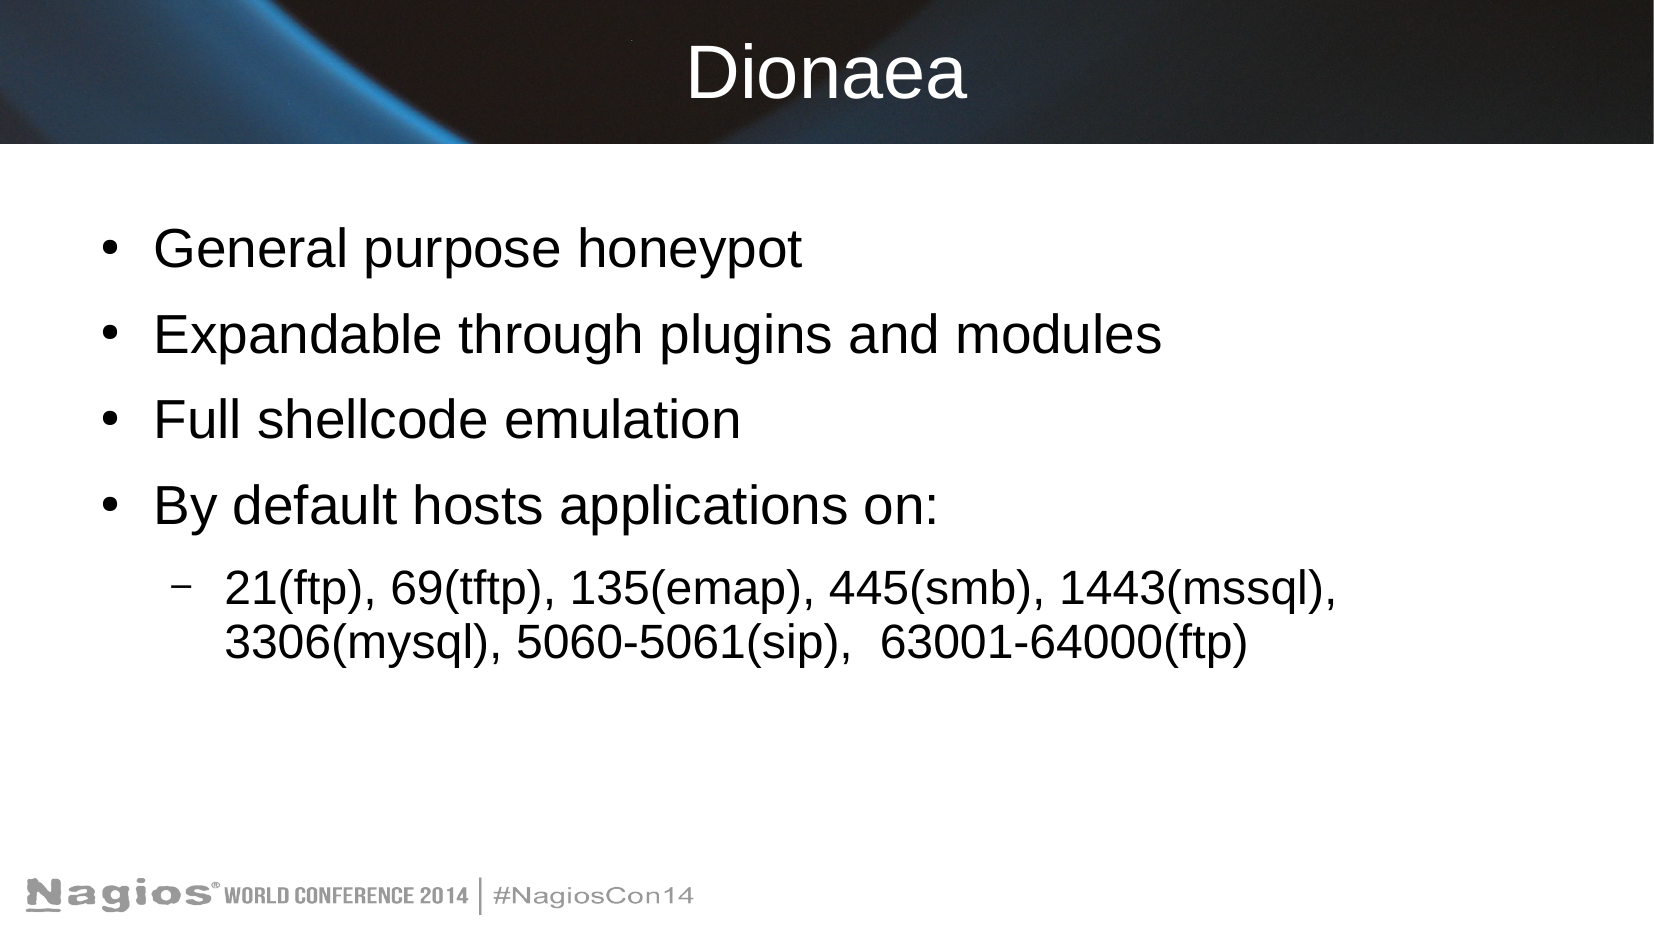

# Dionaea
General purpose honeypot
Expandable through plugins and modules
Full shellcode emulation
By default hosts applications on:
21(ftp), 69(tftp), 135(emap), 445(smb), 1443(mssql), 3306(mysql), 5060-5061(sip), 63001-64000(ftp)